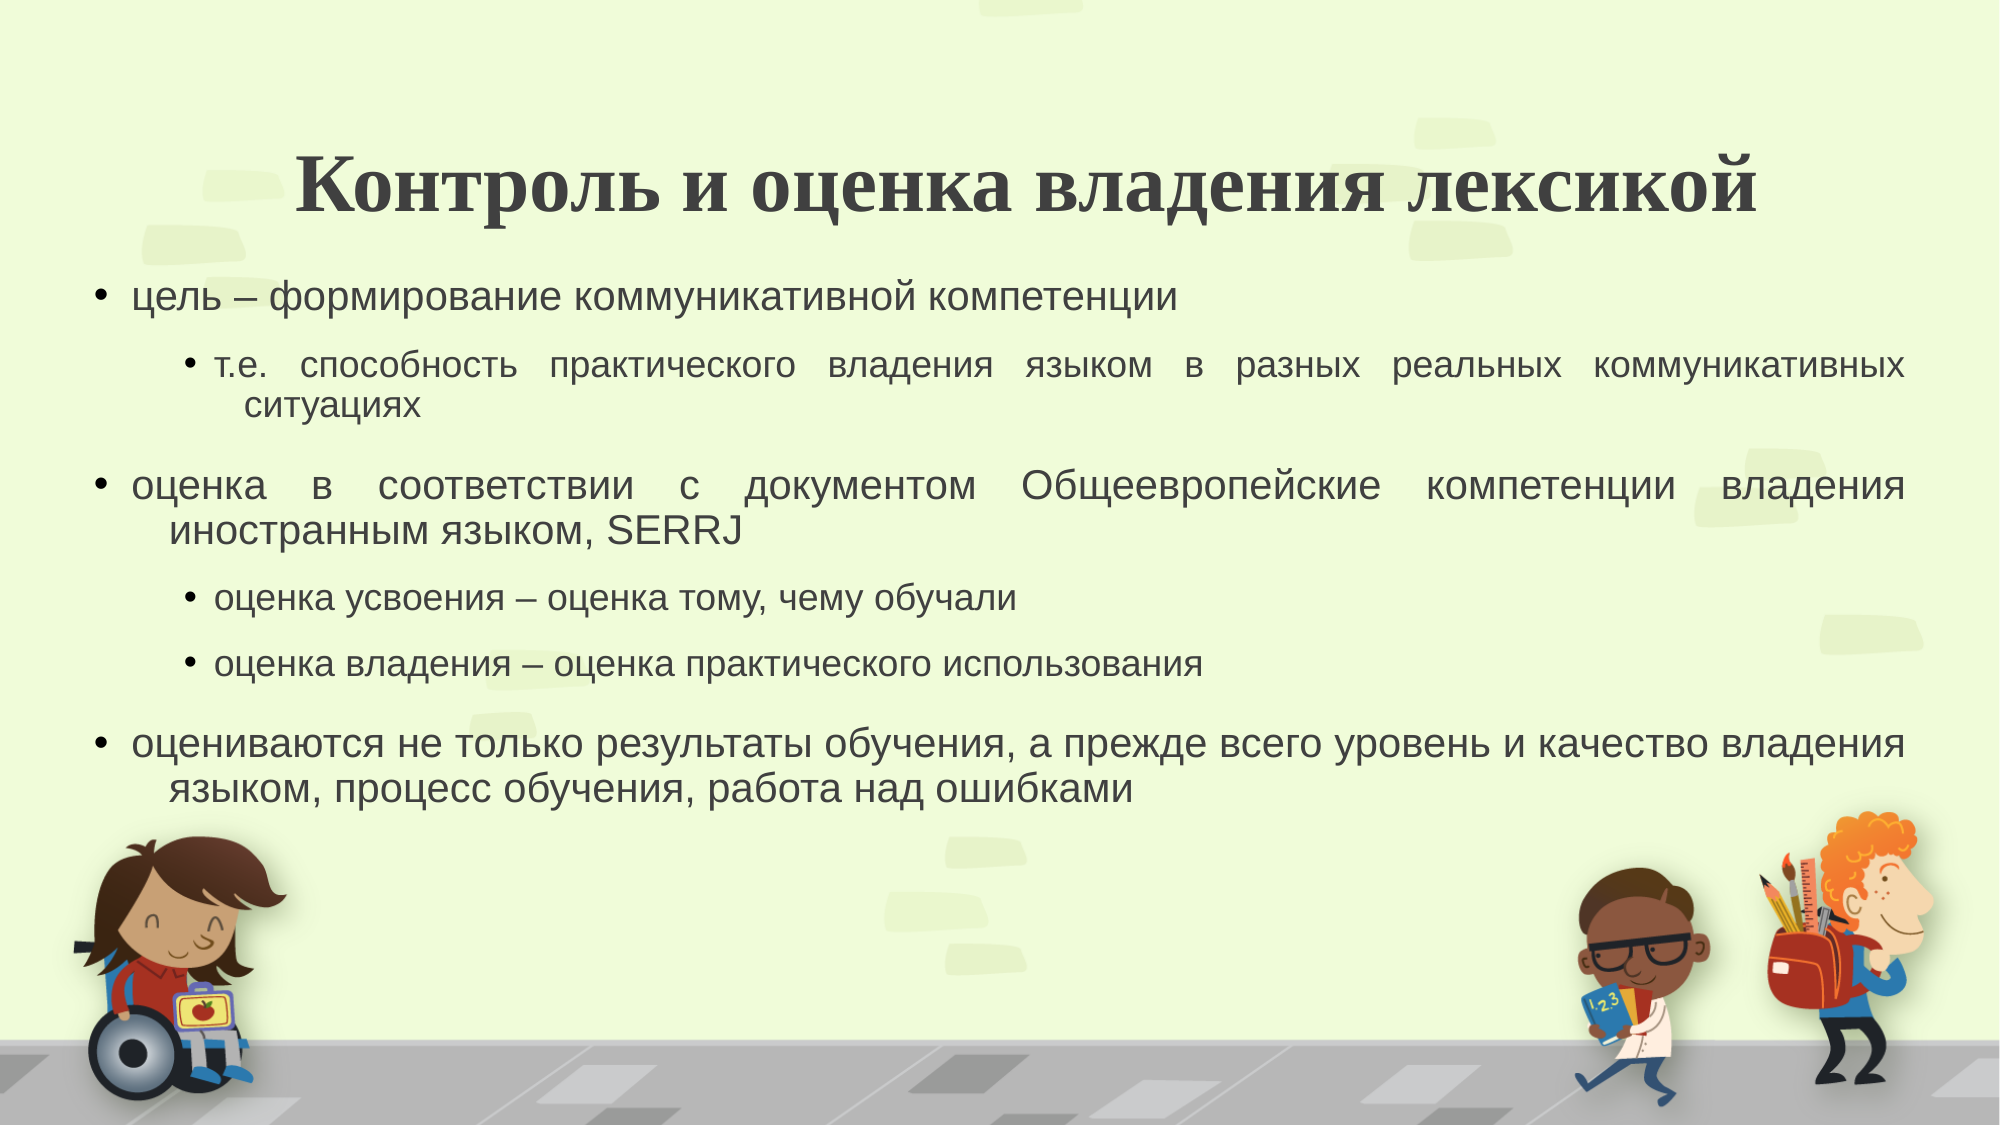

# Контроль и оценка владения лексикой
цель – формирование коммуникативной компетенции
т.е. способность практического владения языком в разных реальных коммуникативных ситуациях
оценка в соответствии с документом Общеевропейские компетенции владения иностранным языком, SERRJ
оценка усвоения – оценка тому, чему обучали
оценка владения – оценка практического использования
оцениваются не только результаты обучения, а прежде всего уровень и качество владения языком, процесс обучения, работа над ошибками